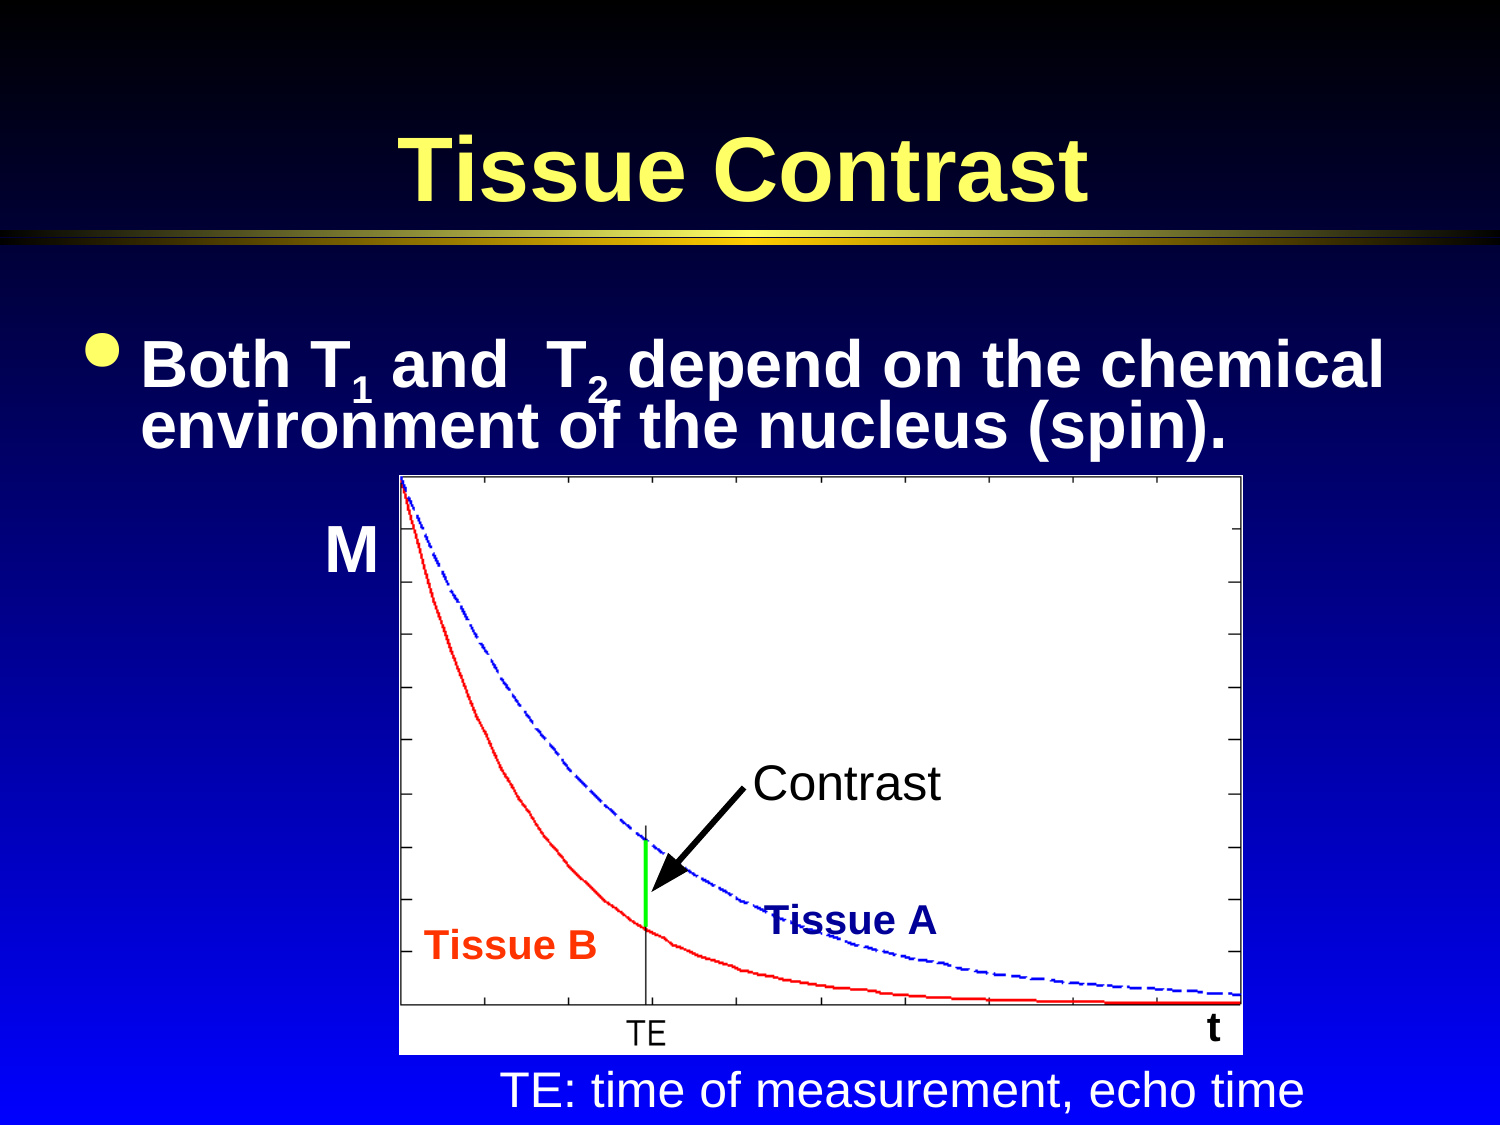

# Tissue Contrast
Both T1 and T2 depend on the chemical environment of the nucleus (spin).
M
Contrast
Tissue A
Tissue B
t
TE: time of measurement, echo time